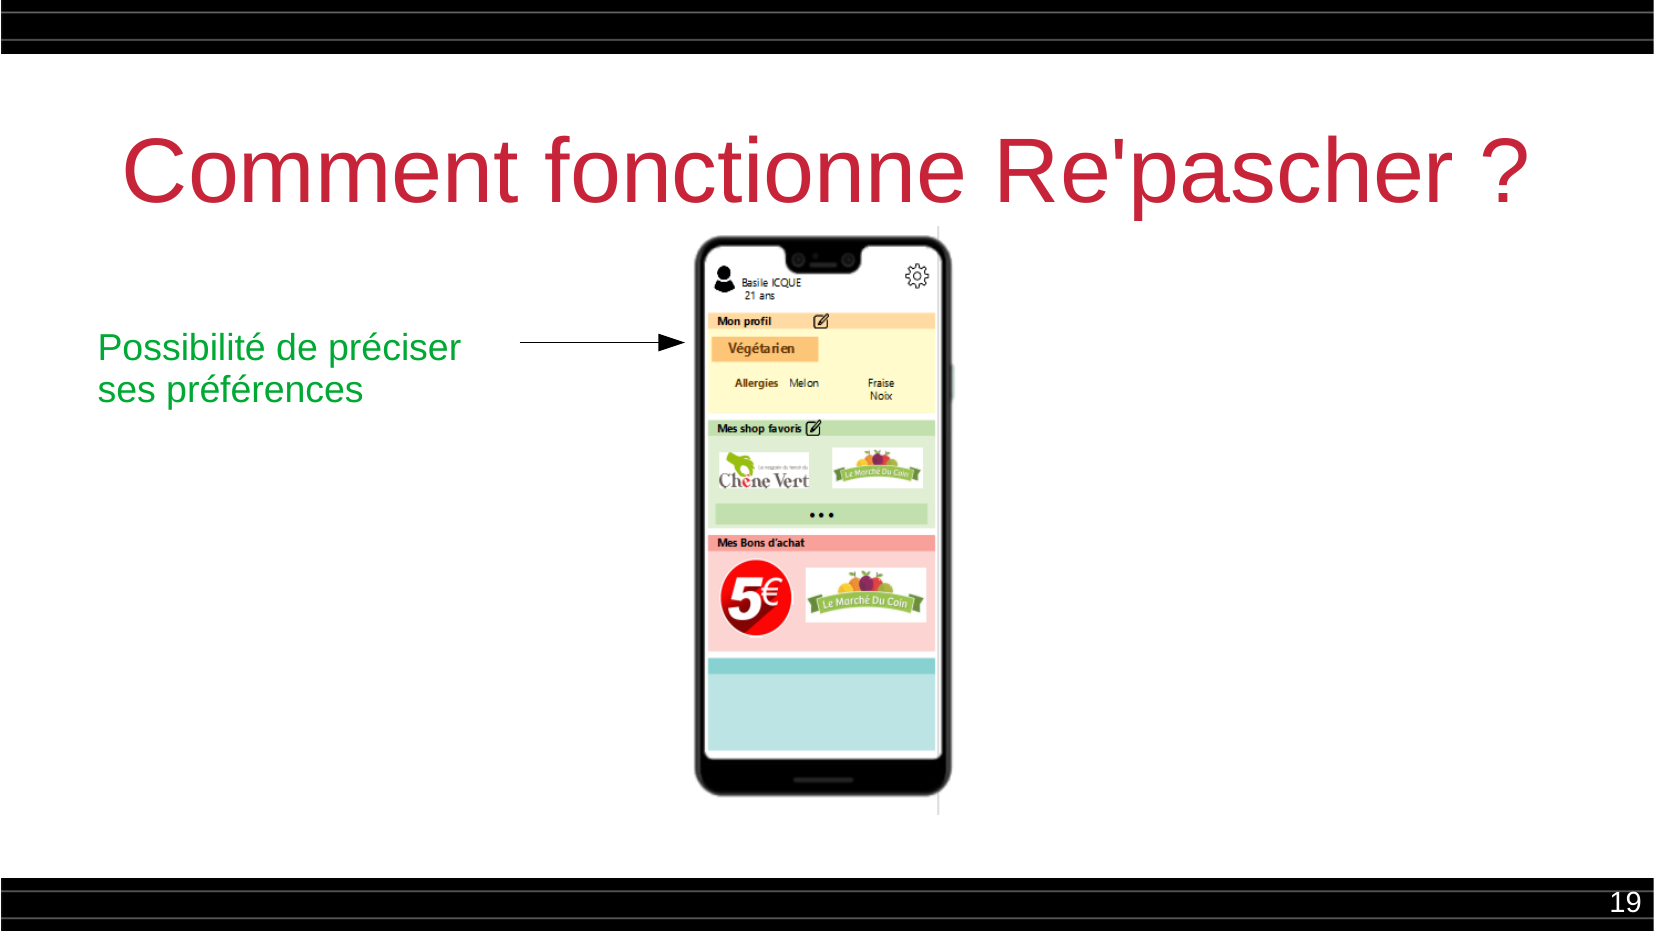

# Comment fonctionne Re'pascher ?
Possibilité de préciser ses préférences